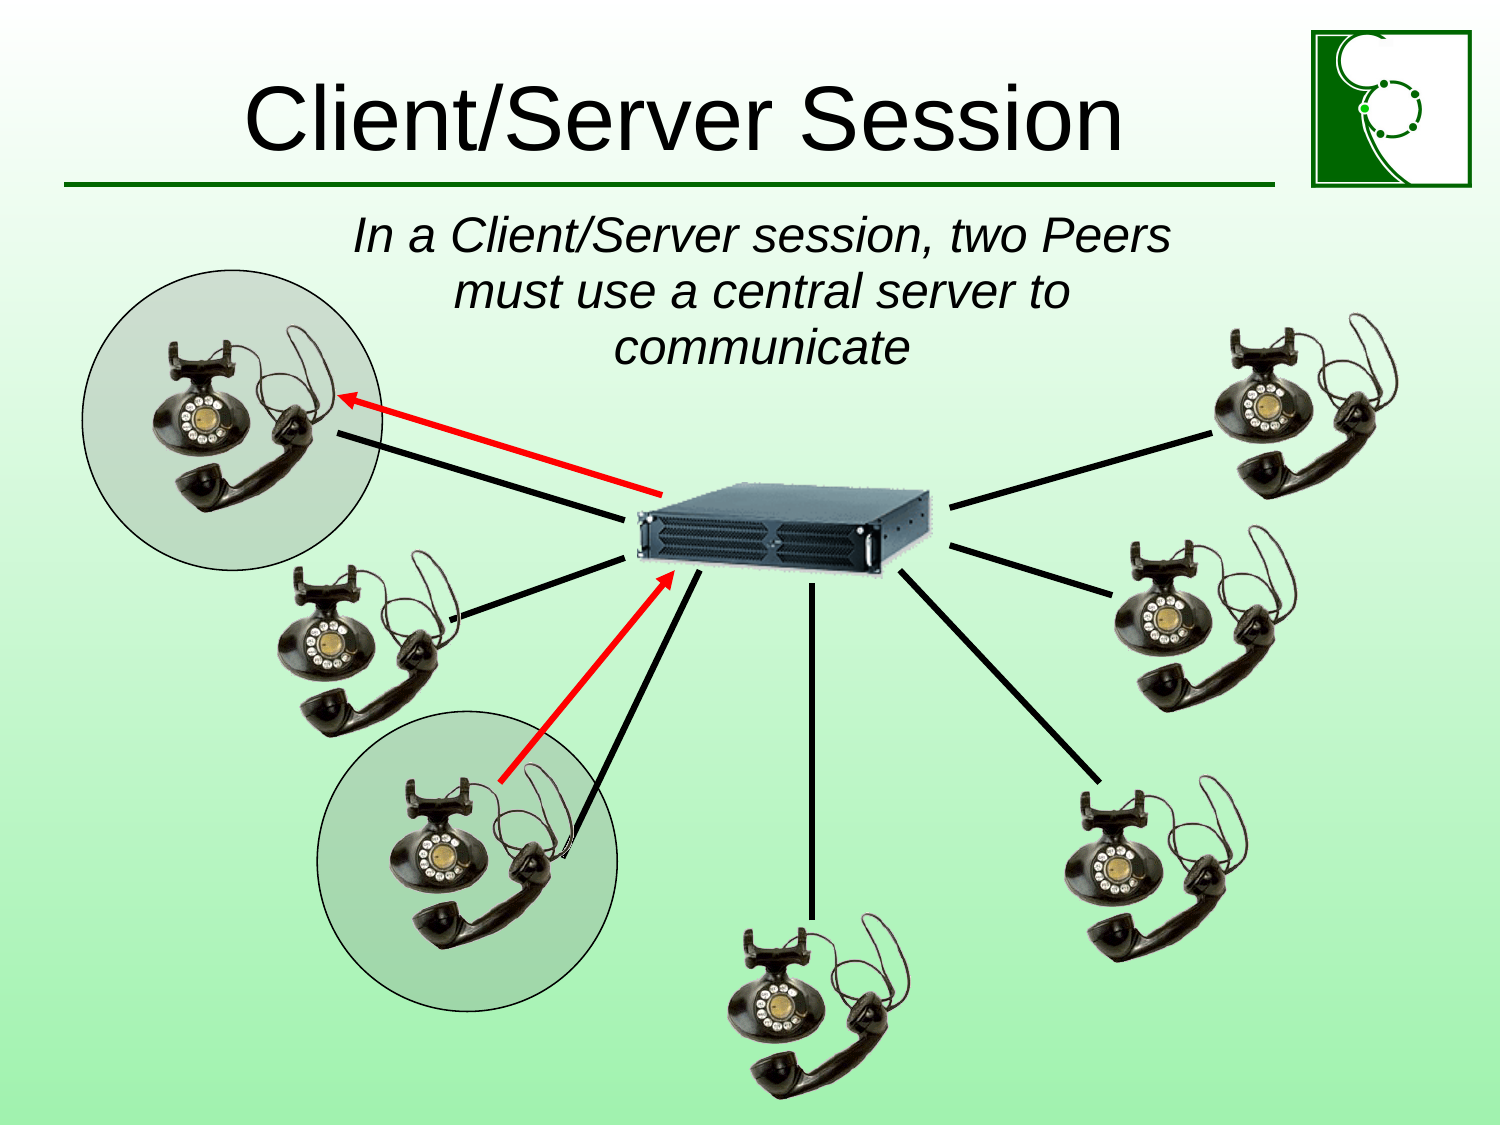

# Client/Server Session
In a Client/Server session, two Peers must use a central server to communicate